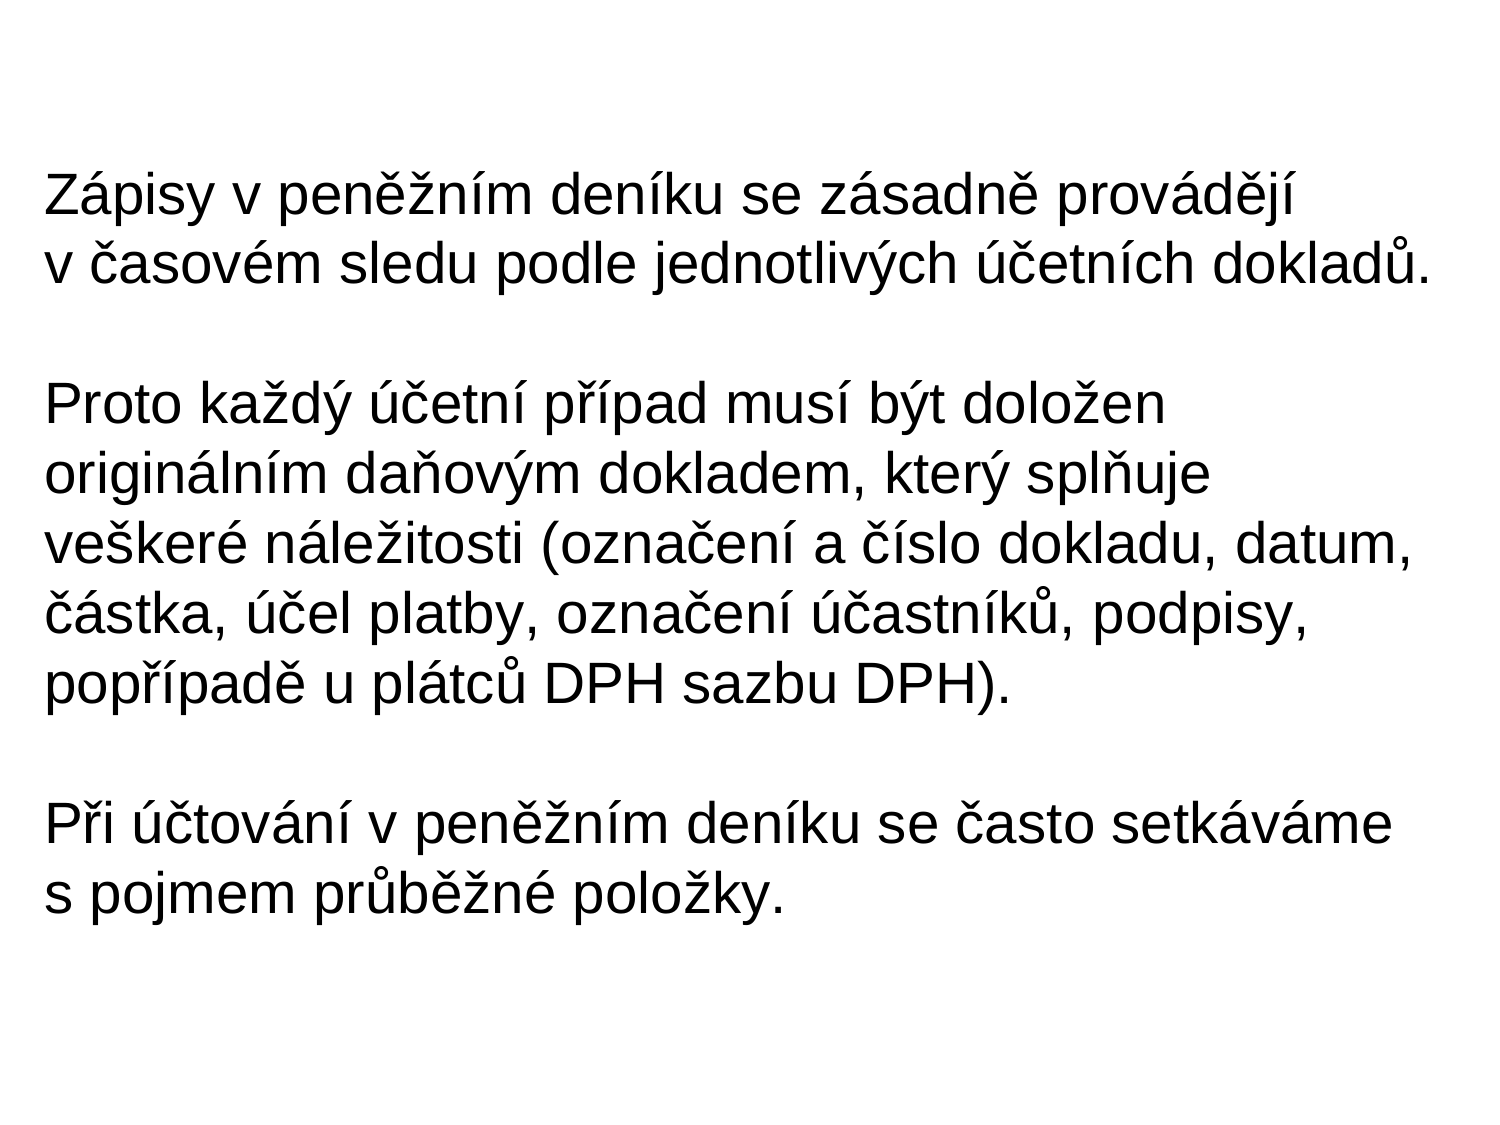

Zápisy v peněžním deníku se zásadně provádějí
v časovém sledu podle jednotlivých účetních dokladů.
Proto každý účetní případ musí být doložen originálním daňovým dokladem, který splňuje
veškeré náležitosti (označení a číslo dokladu, datum,
částka, účel platby, označení účastníků, podpisy, popřípadě u plátců DPH sazbu DPH).
Při účtování v peněžním deníku se často setkáváme
s pojmem průběžné položky.